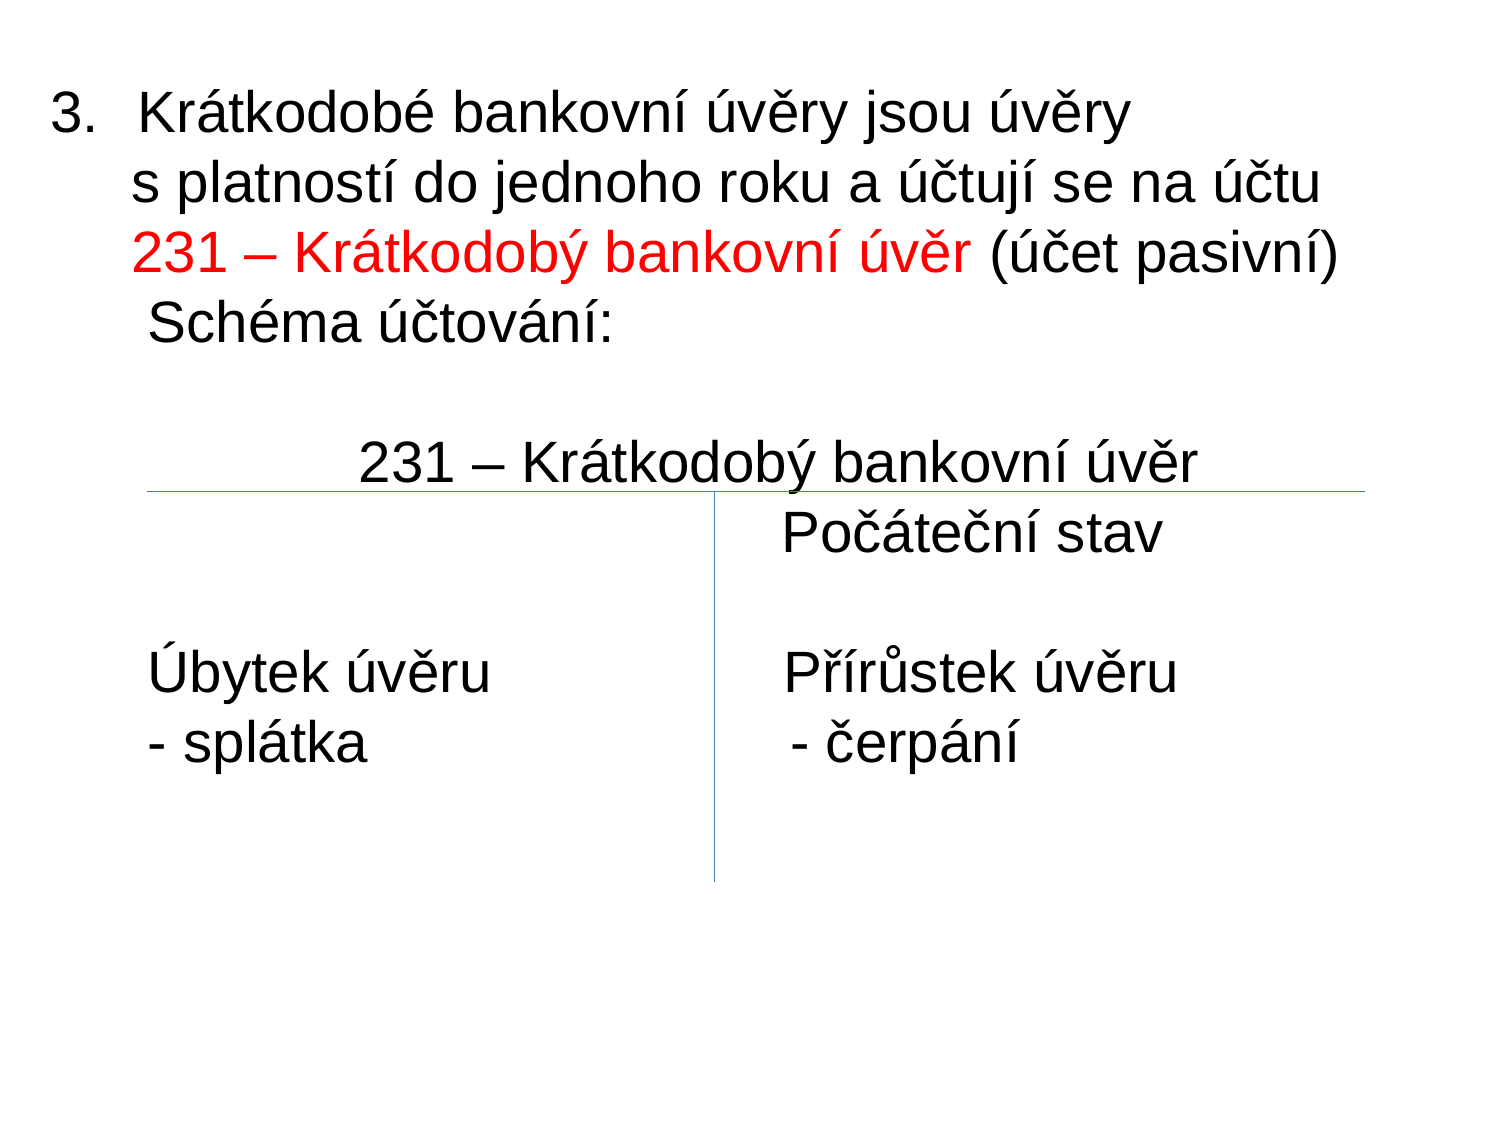

Krátkodobé bankovní úvěry jsou úvěry
 s platností do jednoho roku a účtují se na účtu
 231 – Krátkodobý bankovní úvěr (účet pasivní)
 Schéma účtování:
 231 – Krátkodobý bankovní úvěr
 Počáteční stav
 Úbytek úvěru Přírůstek úvěru
 - splátka - čerpání